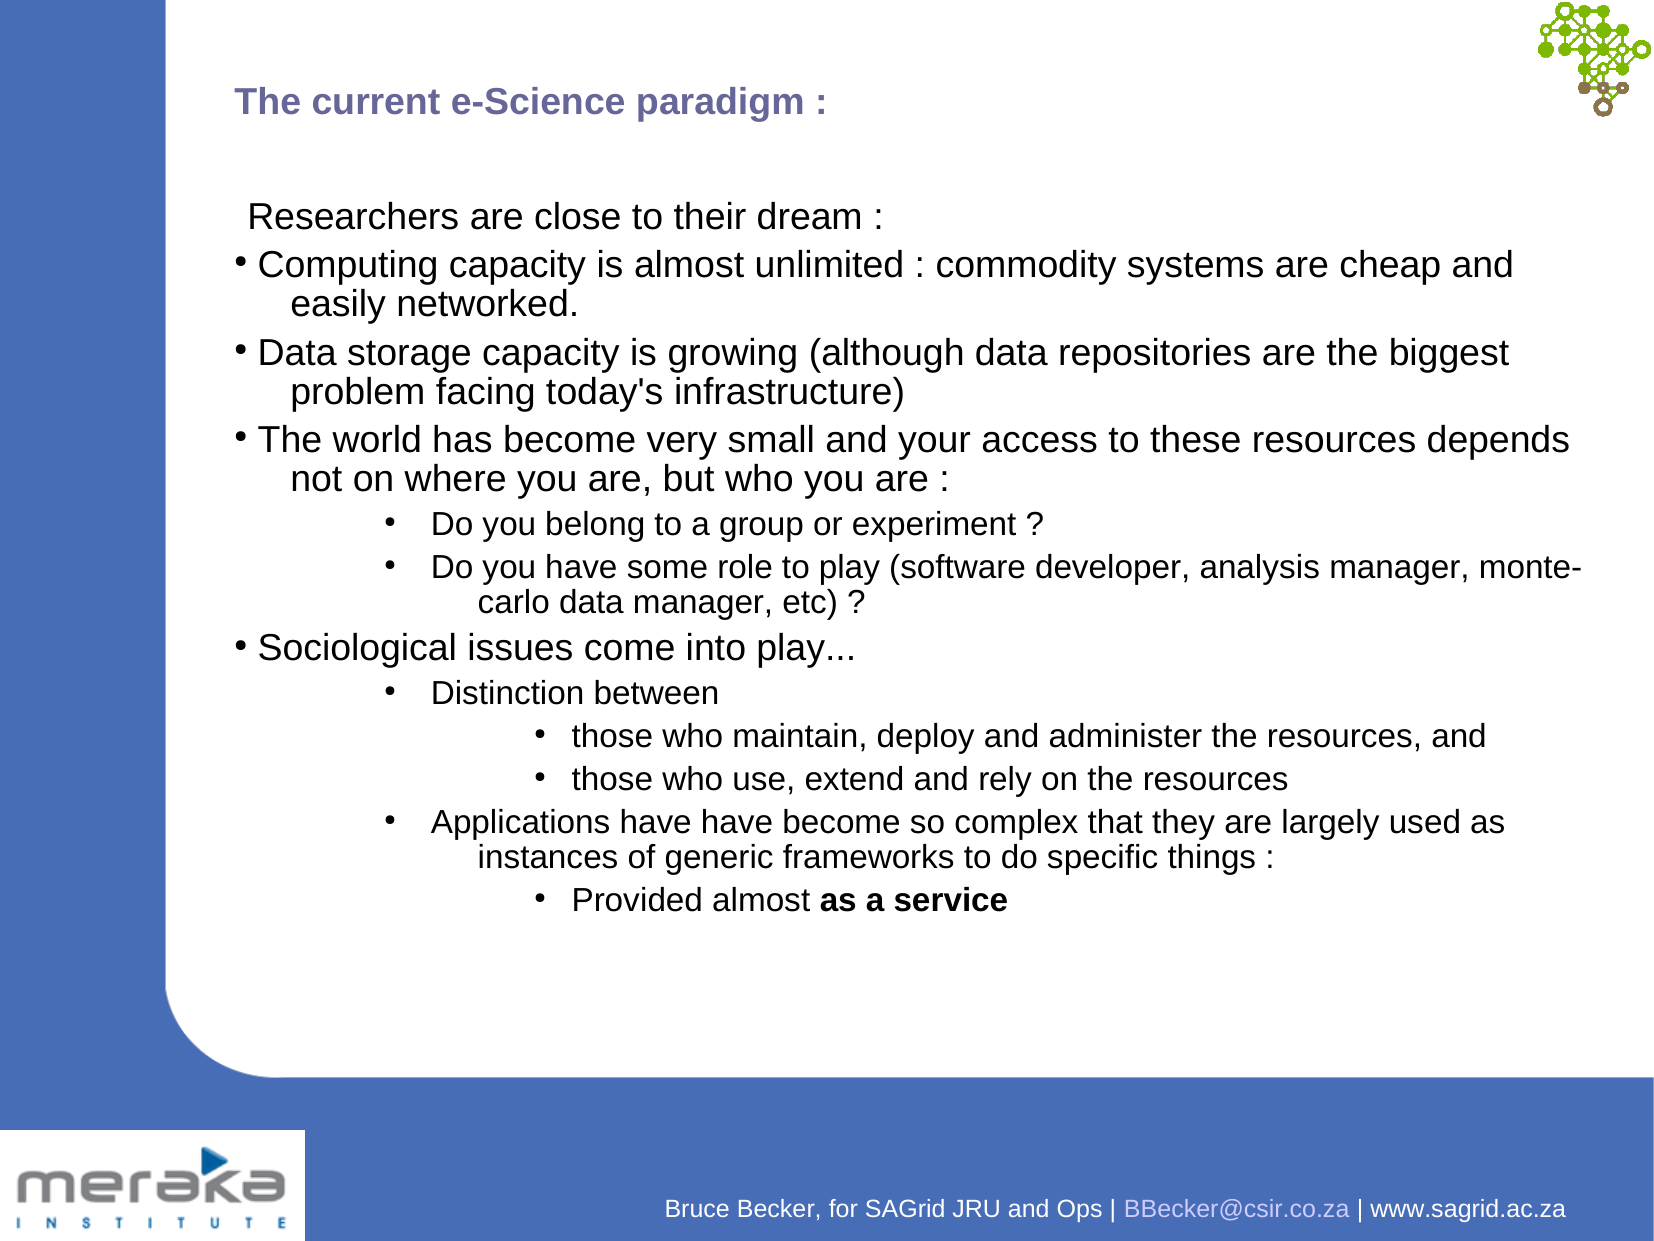

# The current e-Science paradigm :
Researchers are close to their dream :
 Computing capacity is almost unlimited : commodity systems are cheap and easily networked.
 Data storage capacity is growing (although data repositories are the biggest problem facing today's infrastructure)
 The world has become very small and your access to these resources depends not on where you are, but who you are :
Do you belong to a group or experiment ?
Do you have some role to play (software developer, analysis manager, monte-carlo data manager, etc) ?
 Sociological issues come into play...
Distinction between
those who maintain, deploy and administer the resources, and
those who use, extend and rely on the resources
Applications have have become so complex that they are largely used as instances of generic frameworks to do specific things :
Provided almost as a service